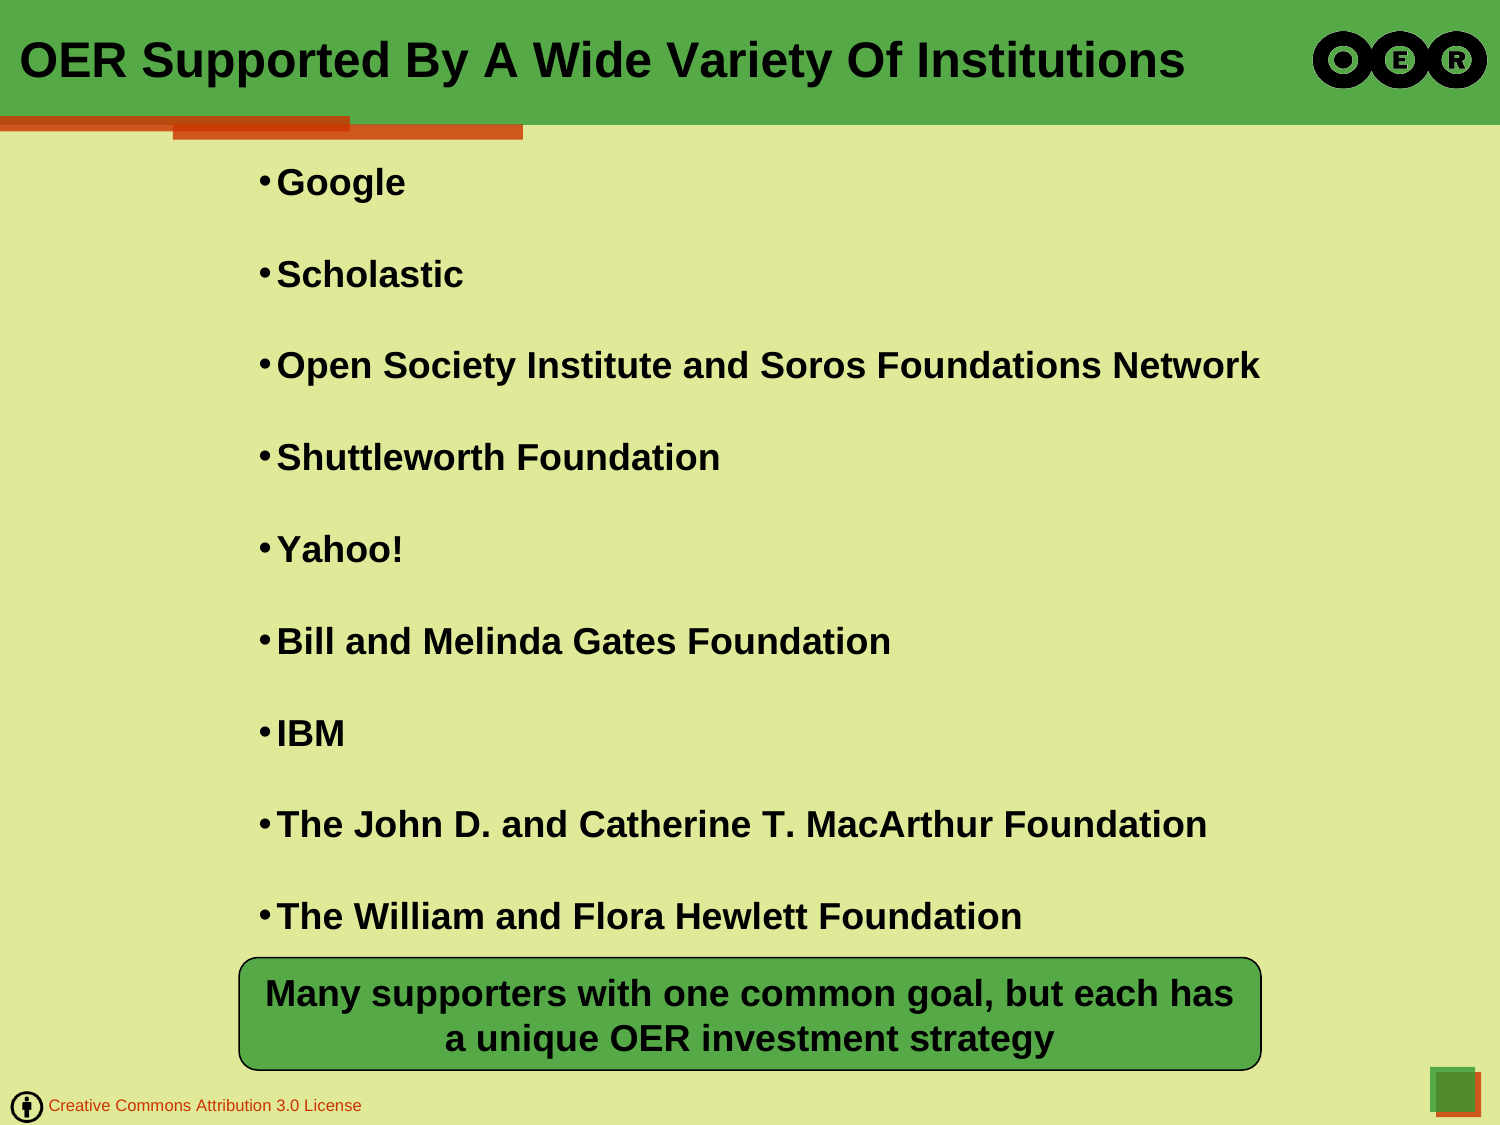

OER Supported By A Wide Variety Of Institutions
Google
Scholastic
Open Society Institute and Soros Foundations Network
Shuttleworth Foundation
Yahoo!
Bill and Melinda Gates Foundation
IBM
The John D. and Catherine T. MacArthur Foundation
The William and Flora Hewlett Foundation
Many supporters with one common goal, but each has a unique OER investment strategy